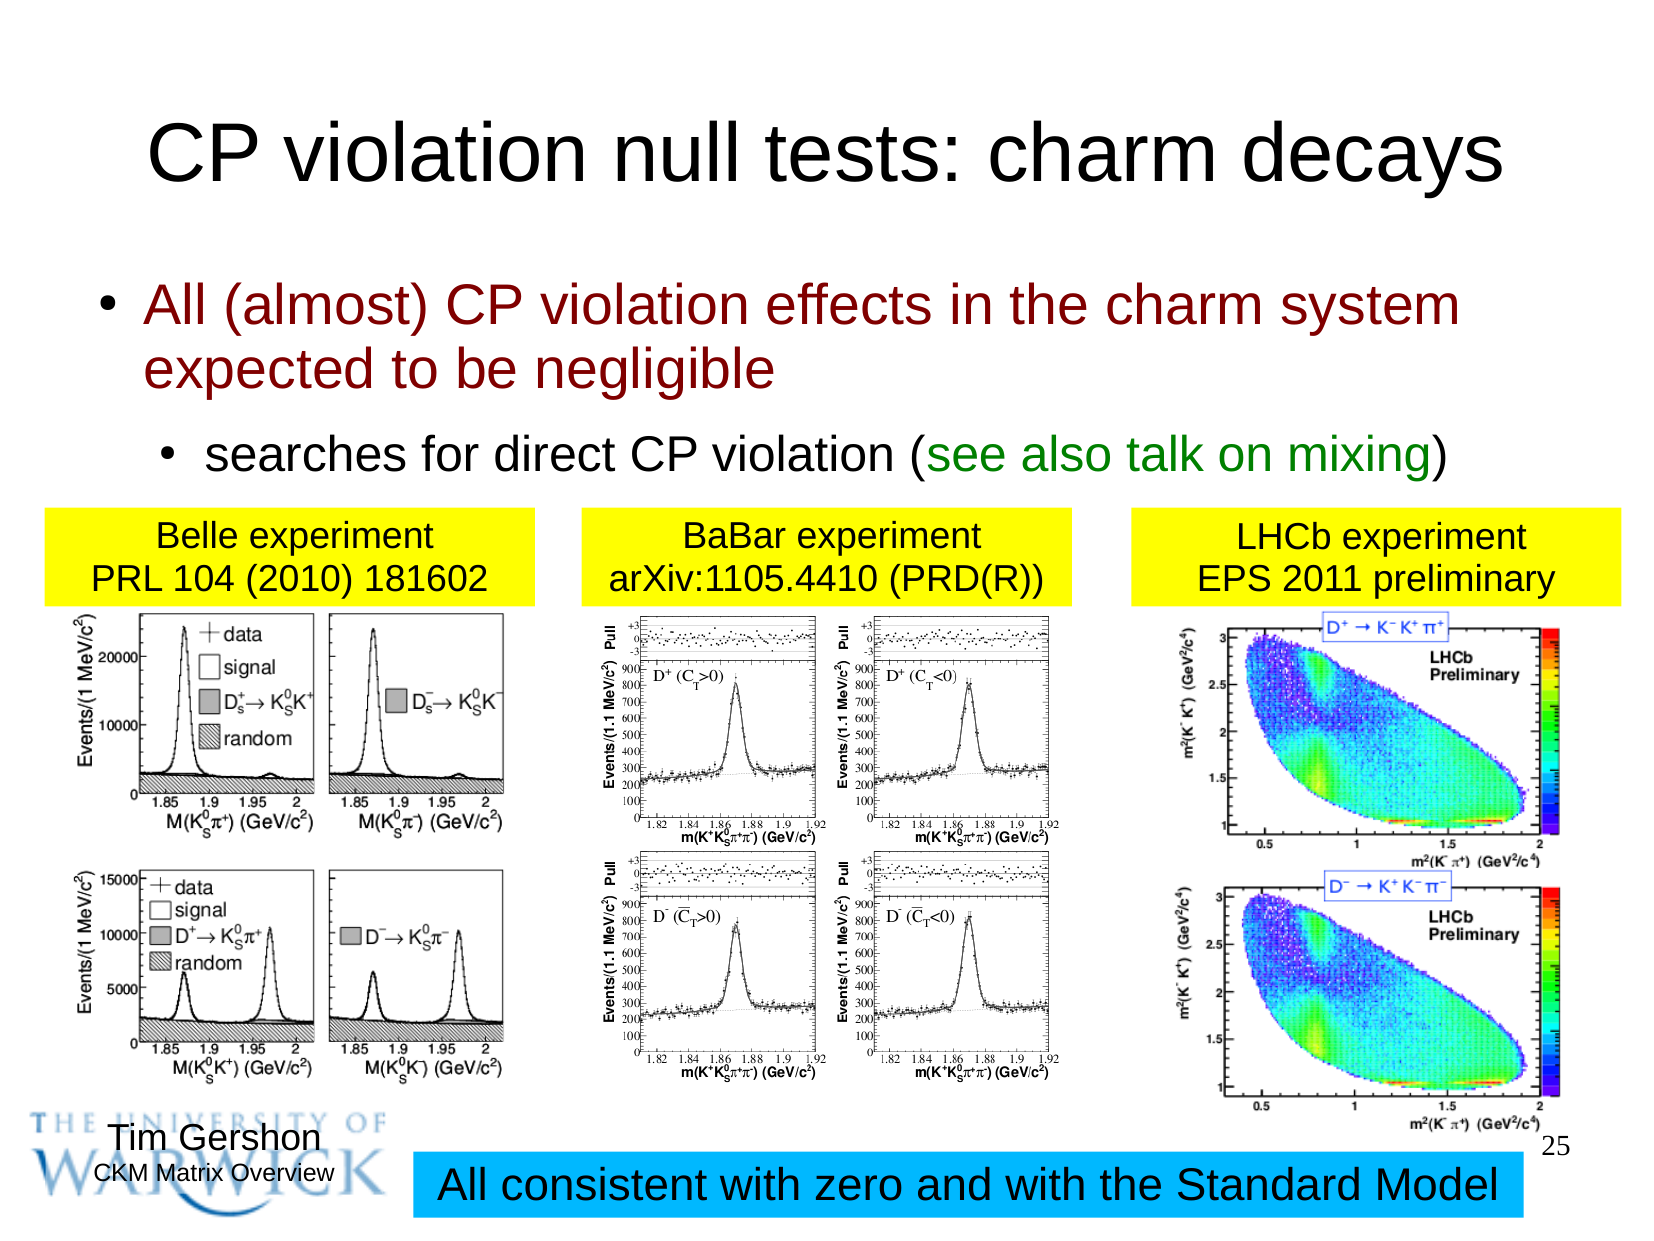

# CP violation null tests: charm decays
All (almost) CP violation effects in the charm system expected to be negligible
searches for direct CP violation (see also talk on mixing)
 Belle experiment
PRL 104 (2010) 181602
 BaBar experiment
arXiv:1105.4410 (PRD(R))
 LHCb experiment
EPS 2011 preliminary
Tim Gershon
CKM Matrix Overview
25
All consistent with zero and with the Standard Model